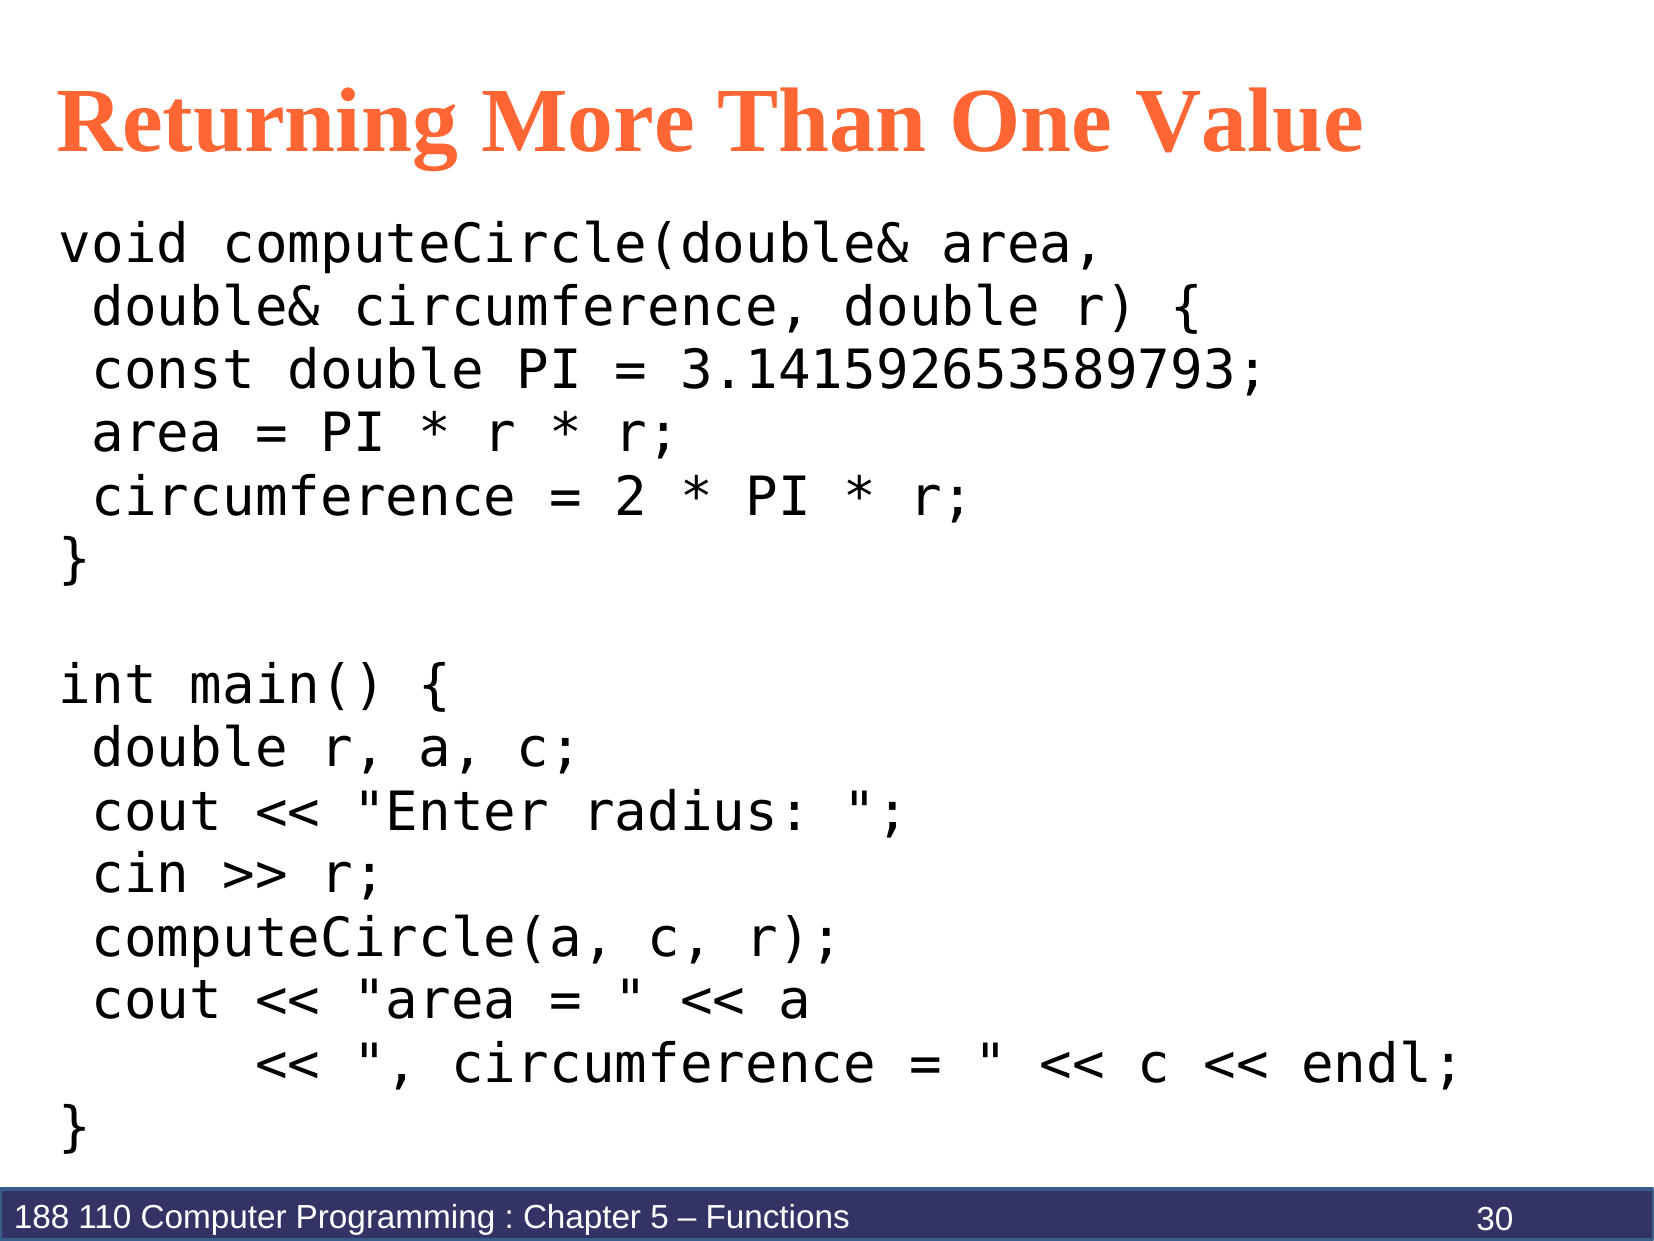

# Returning More Than One Value
void computeCircle(double& area,
 double& circumference, double r) {
 const double PI = 3.141592653589793;
 area = PI * r * r;
 circumference = 2 * PI * r;
}
int main() {
 double r, a, c;
 cout << "Enter radius: ";
 cin >> r;
 computeCircle(a, c, r);
 cout << "area = " << a
 << ", circumference = " << c << endl;
}